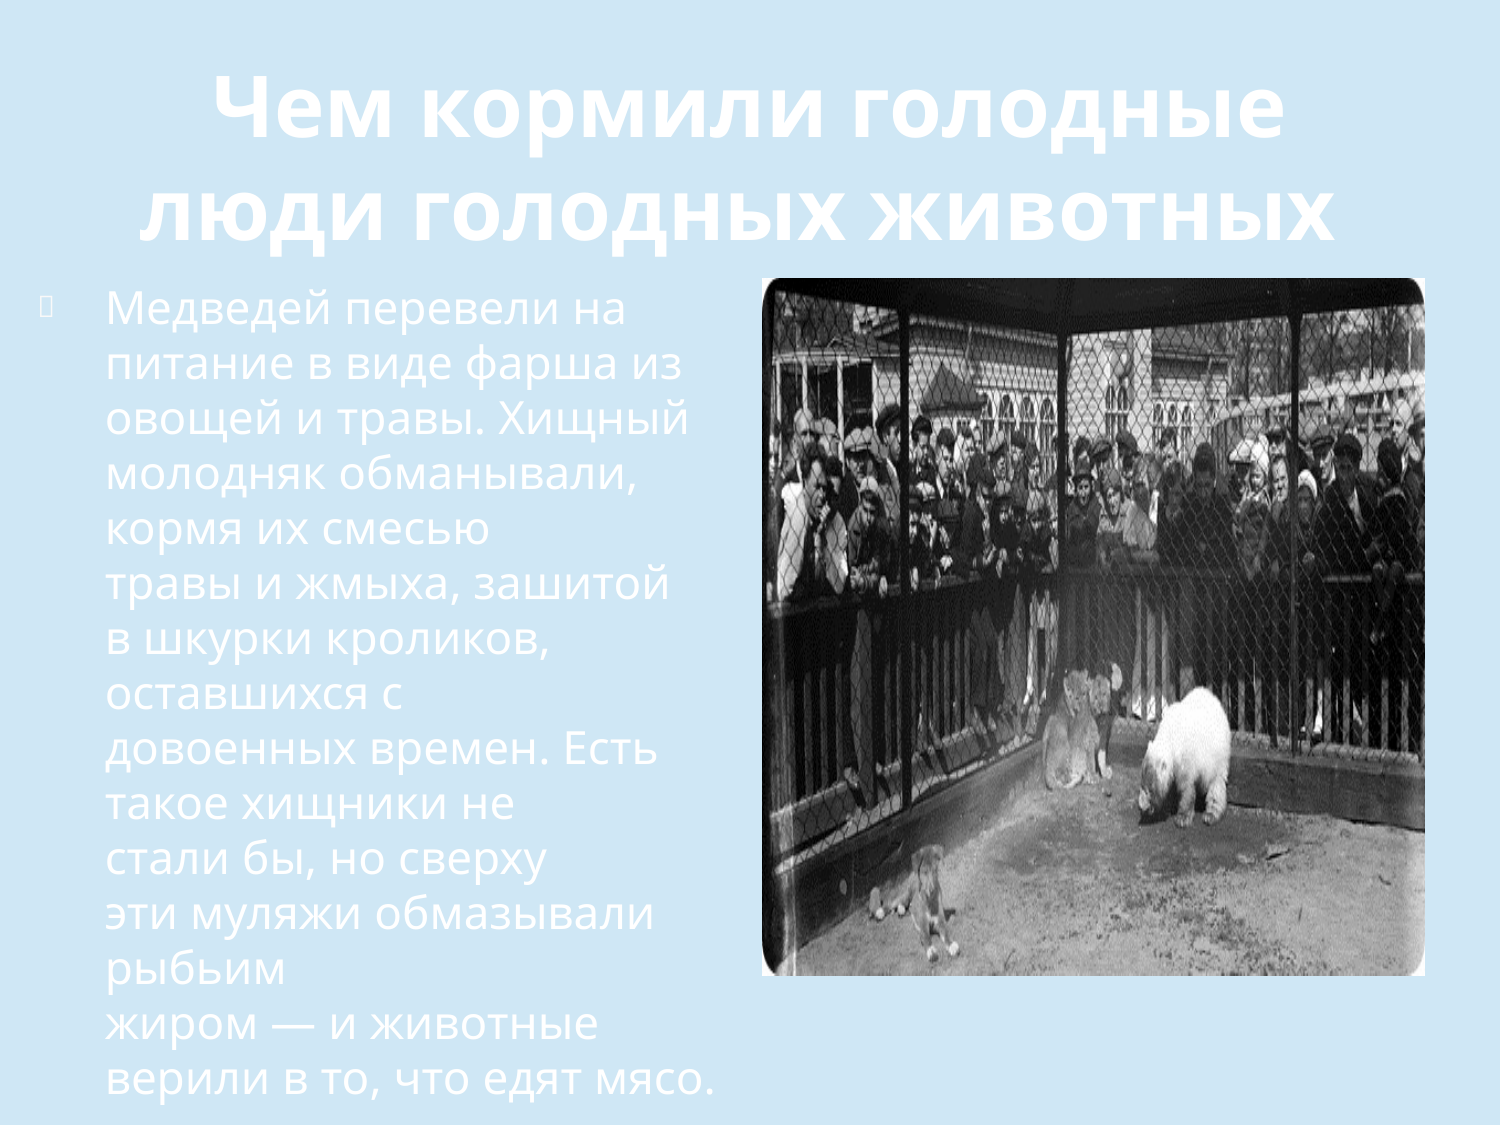

# Чем кормили голодные люди голодных животных
Медведей перевели на питание в виде фарша из овощей и травы. Хищный молодняк обманывали, кормя их смесью травы и жмыха, зашитой в шкурки кроликов, оставшихся с довоенных времен. Есть такое хищники не стали бы, но сверху эти муляжи обмазывали рыбьим жиром — и животные верили в то, что едят мясо.